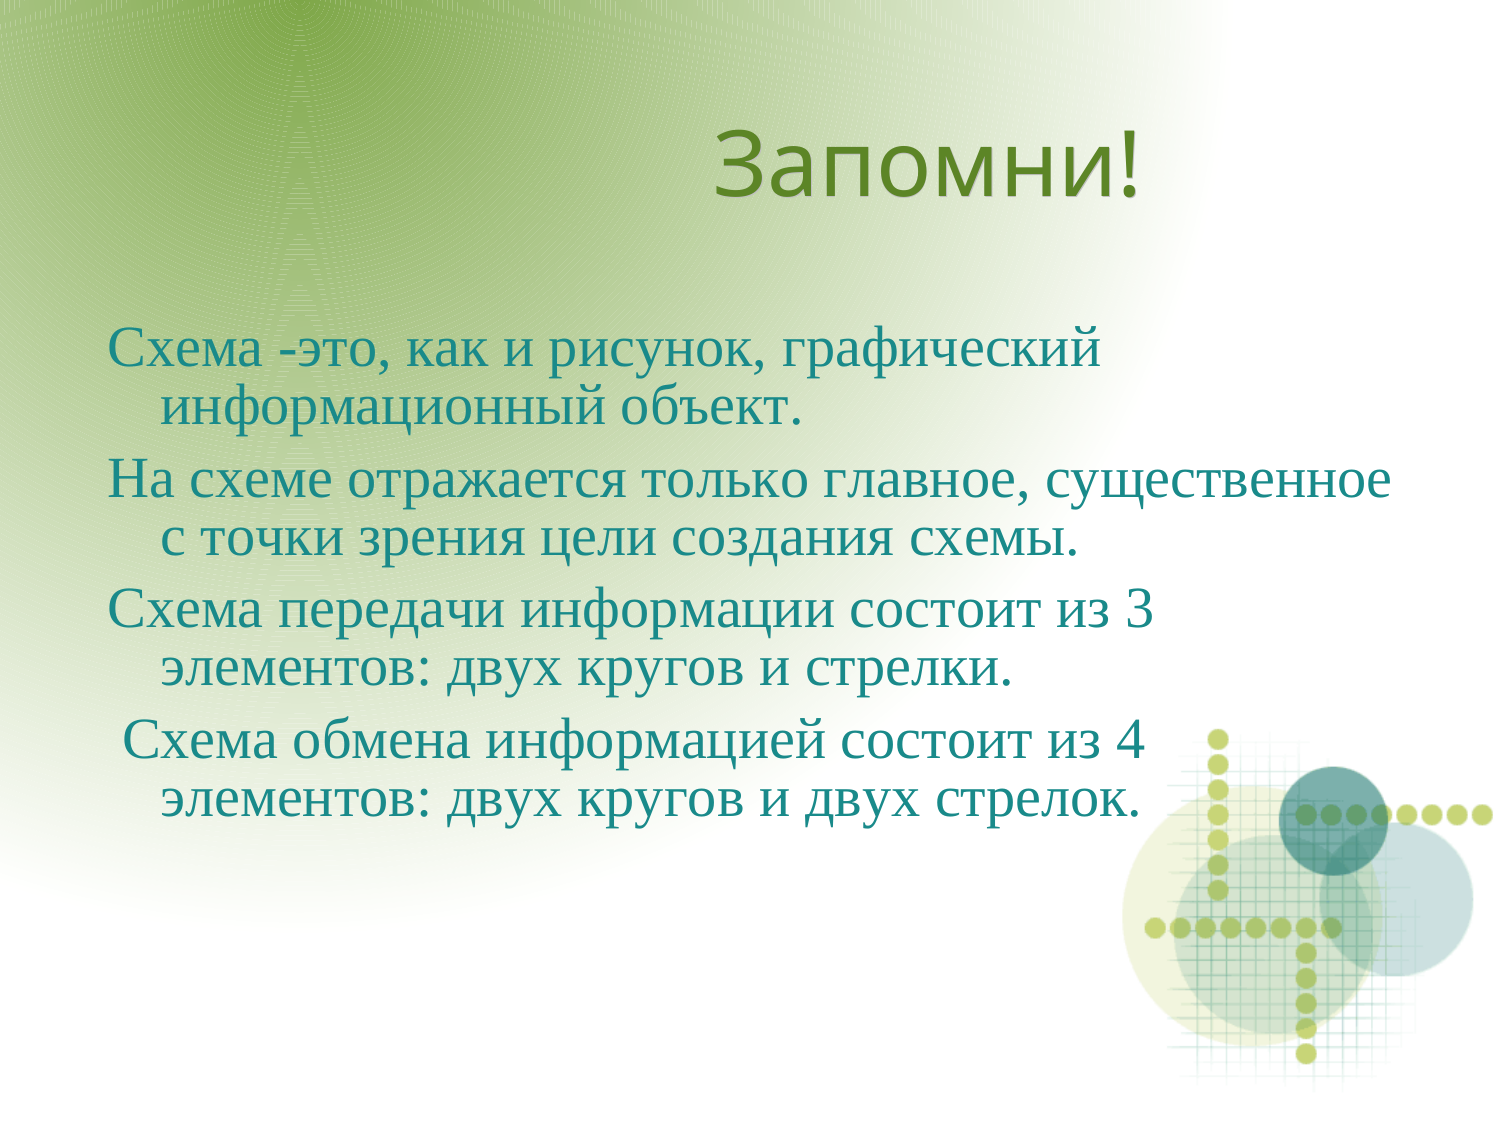

# Запомни!
Схема -это, как и рисунок, графический информационный объект.
На схеме отражается только главное, существенное с точки зрения цели создания схемы.
Схема передачи информации состоит из 3 элементов: двух кругов и стрелки.
 Схема обмена информацией состоит из 4 элементов: двух кругов и двух стрелок.